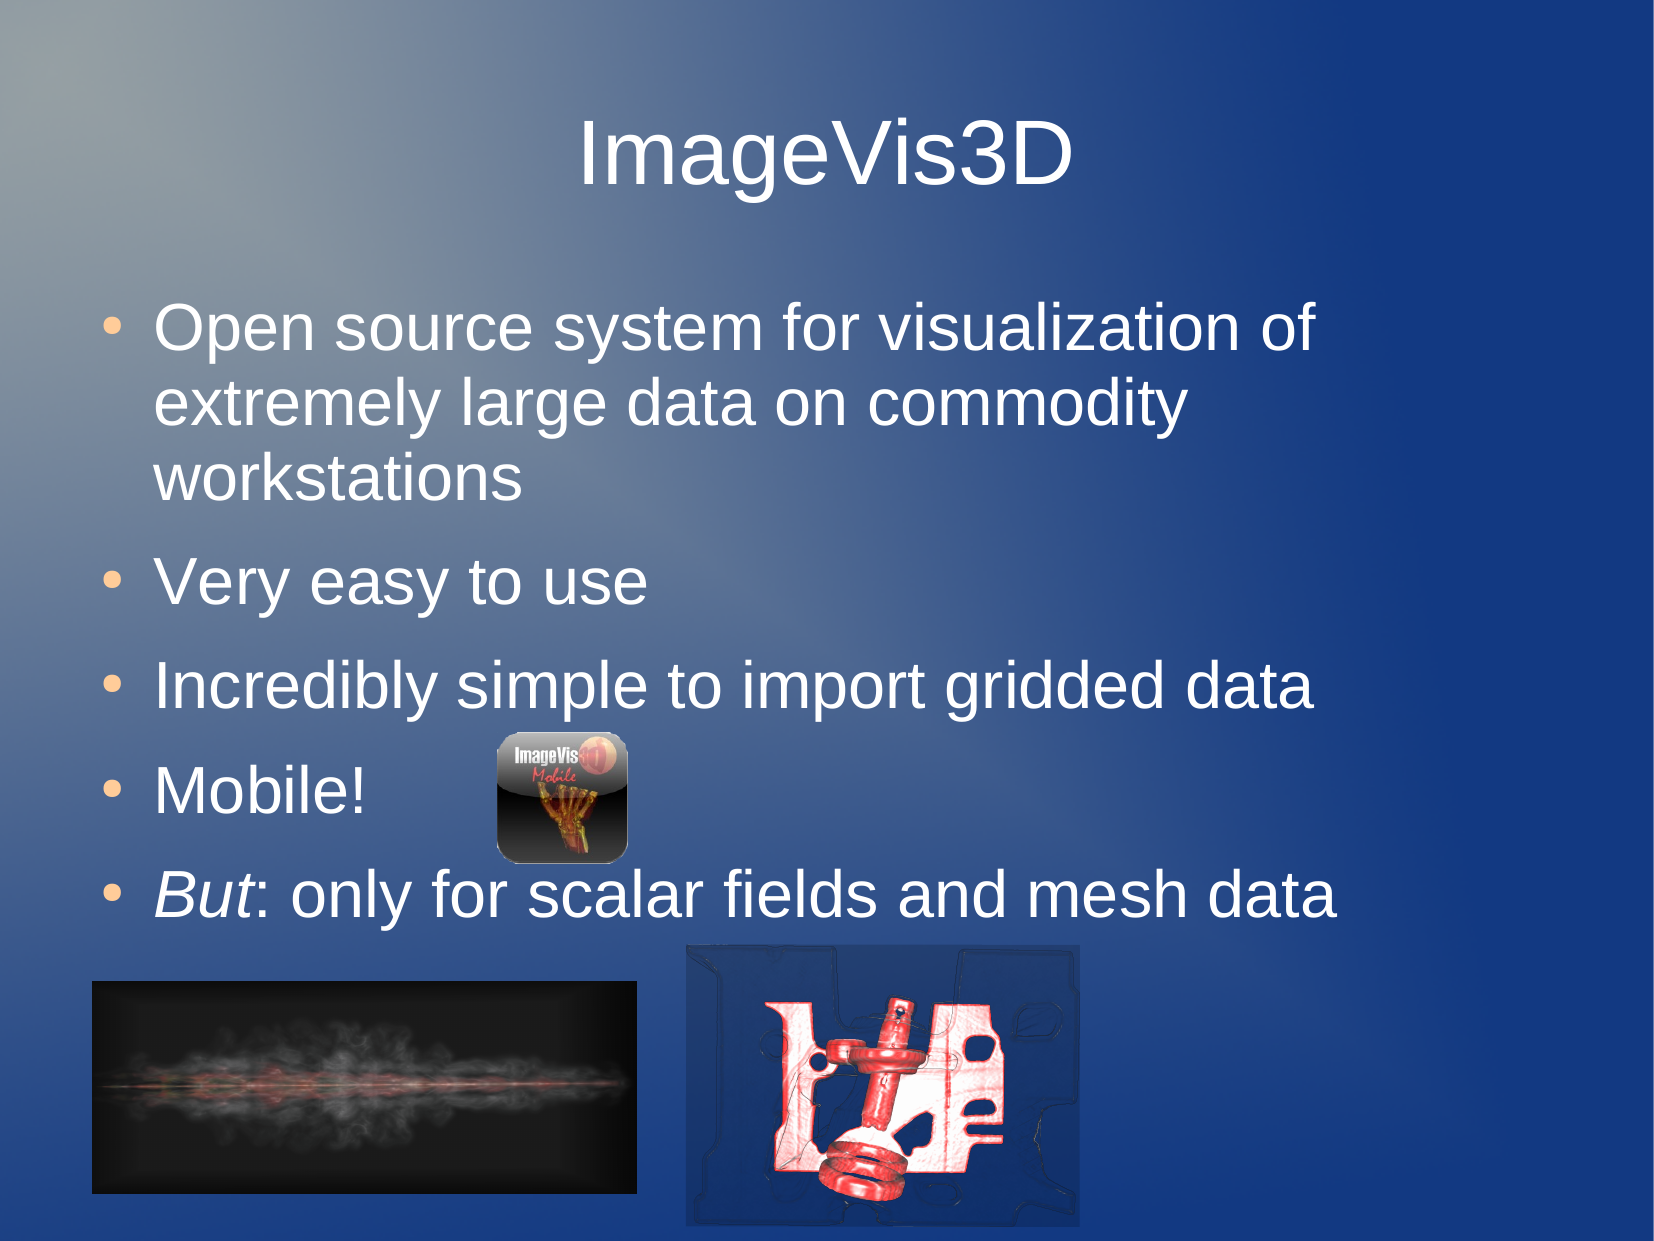

# ImageVis3D
Open source system for visualization of extremely large data on commodity workstations
Very easy to use
Incredibly simple to import gridded data
Mobile!
But: only for scalar fields and mesh data